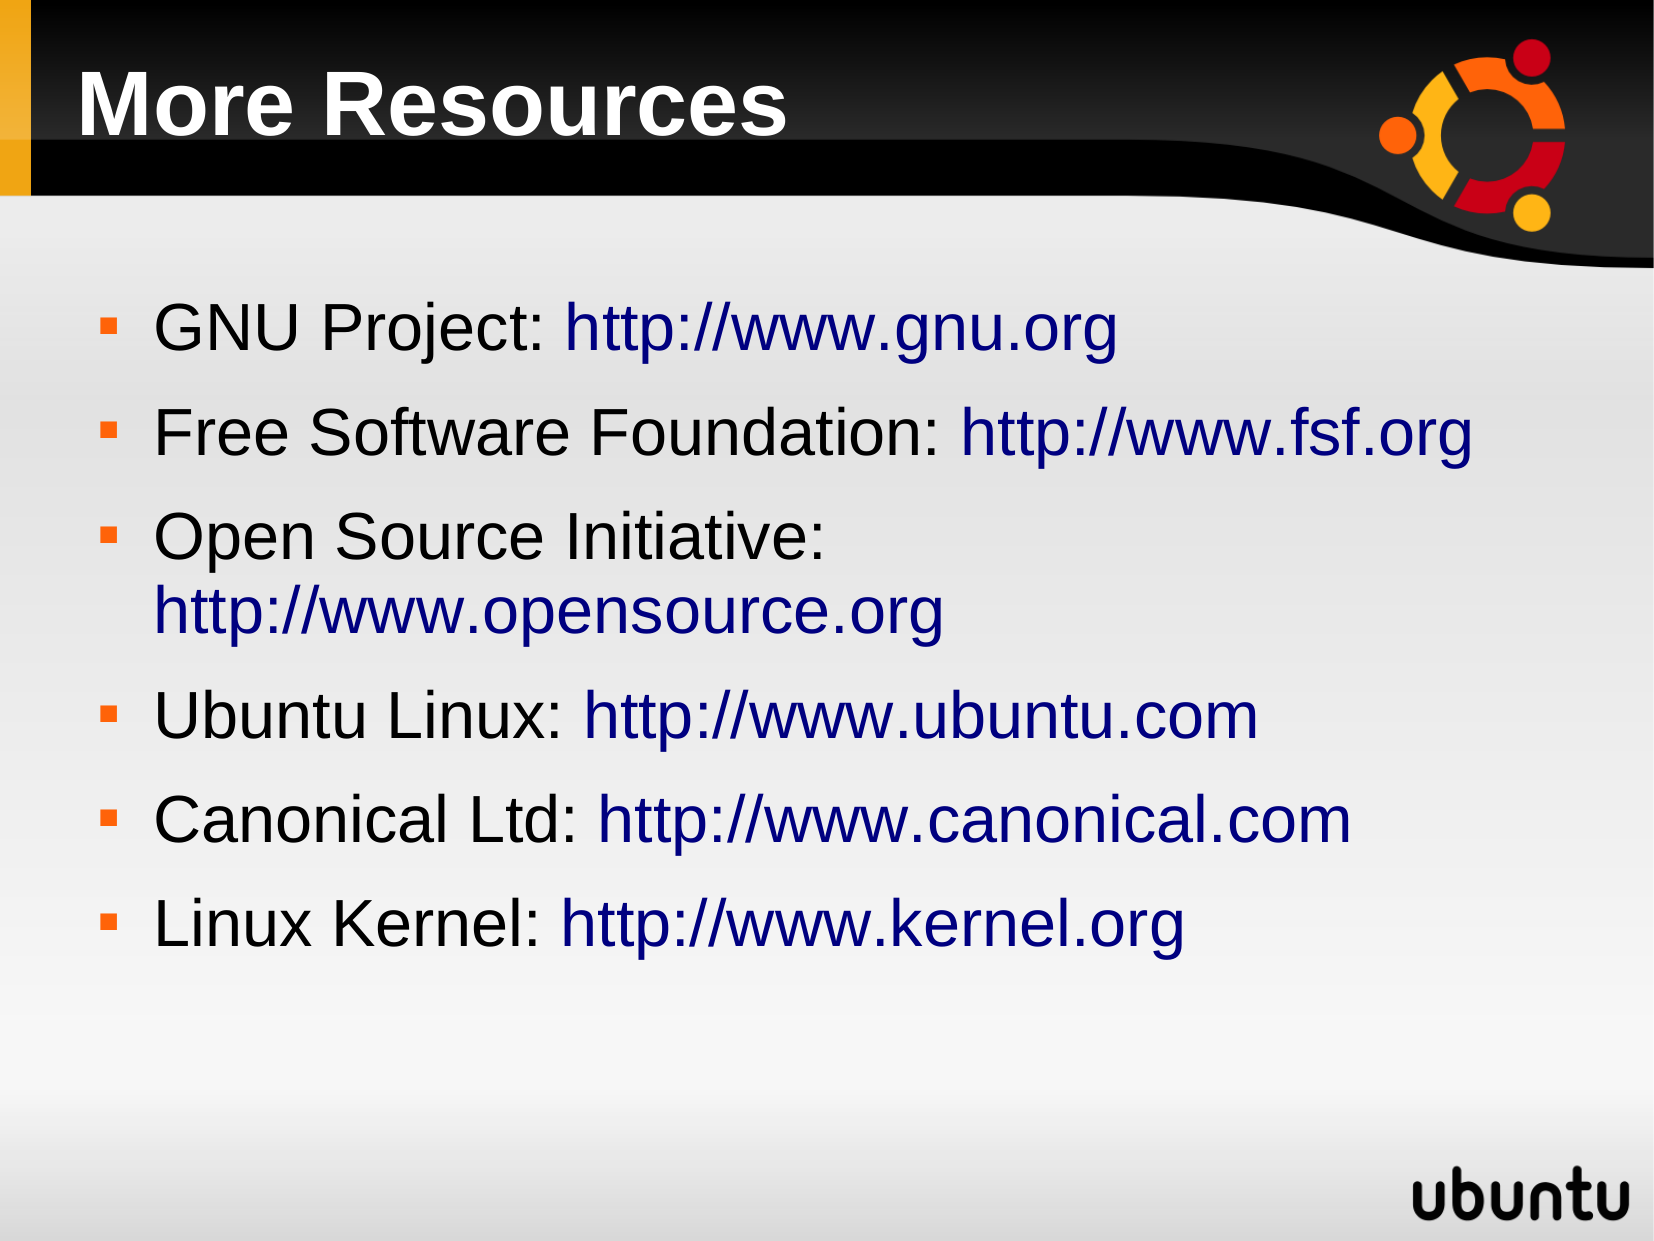

# More Resources
GNU Project: http://www.gnu.org
Free Software Foundation: http://www.fsf.org
Open Source Initiative:http://www.opensource.org
Ubuntu Linux: http://www.ubuntu.com
Canonical Ltd: http://www.canonical.com
Linux Kernel: http://www.kernel.org